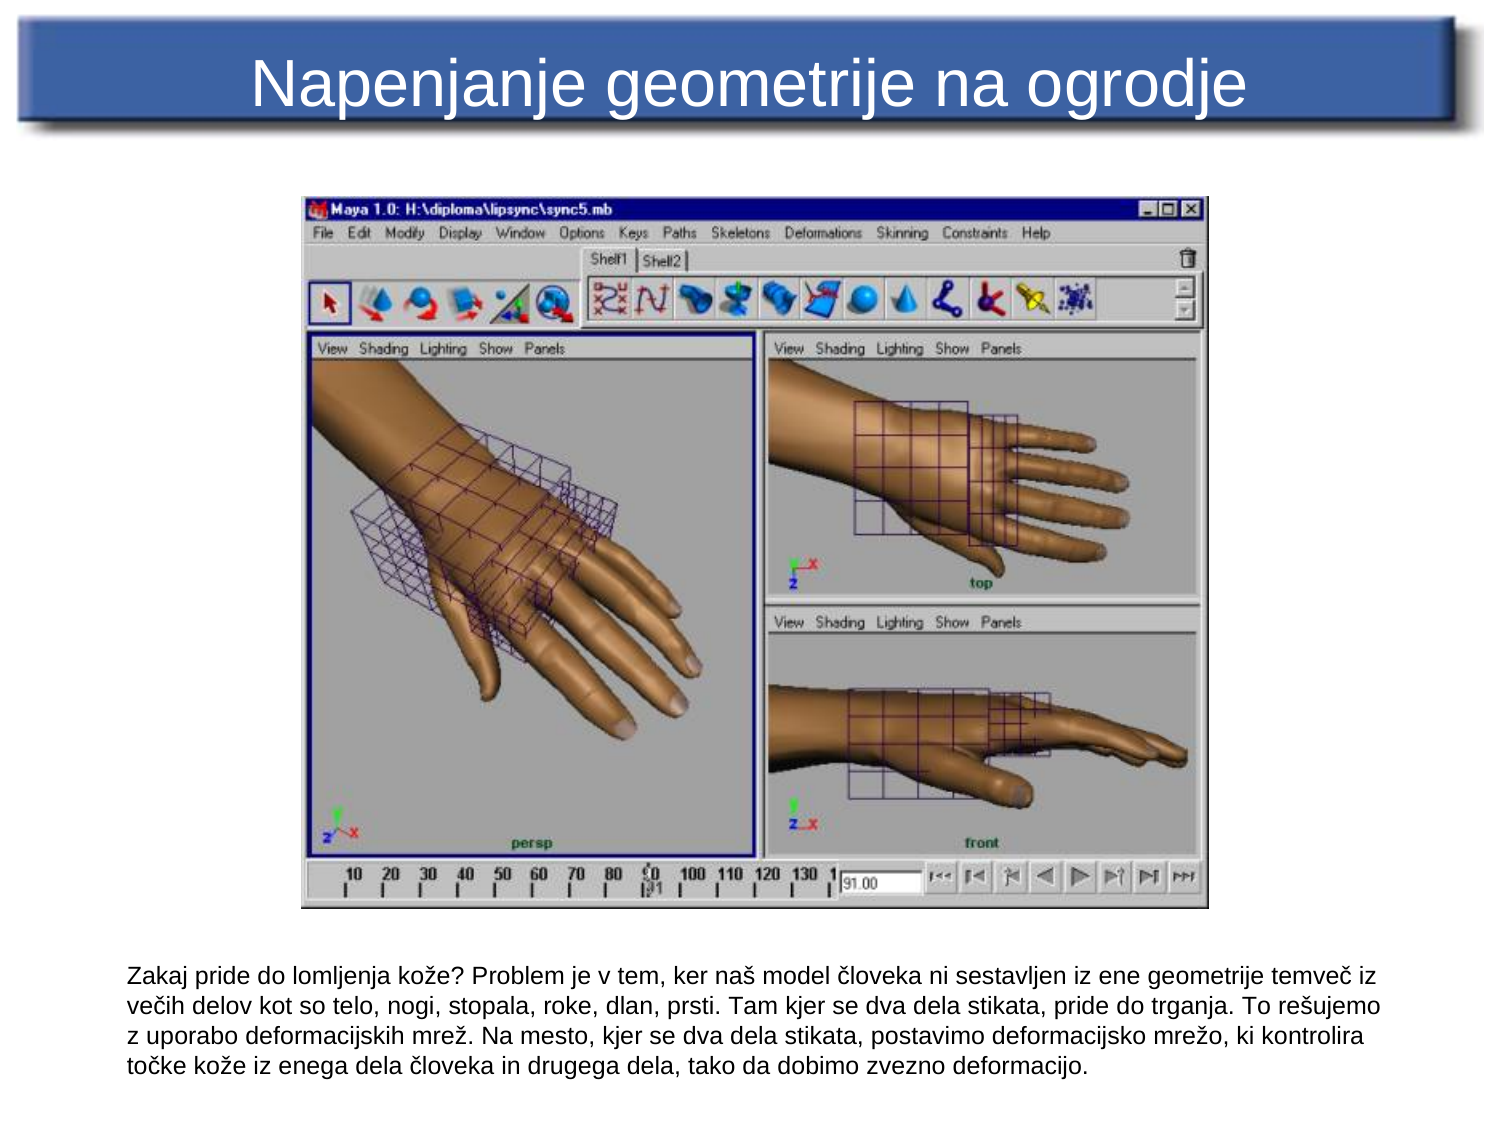

# Napenjanje geometrije na ogrodje
Zakaj pride do lomljenja kože? Problem je v tem, ker naš model človeka ni sestavljen iz ene geometrije temveč iz večih delov kot so telo, nogi, stopala, roke, dlan, prsti. Tam kjer se dva dela stikata, pride do trganja. To rešujemo z uporabo deformacijskih mrež. Na mesto, kjer se dva dela stikata, postavimo deformacijsko mrežo, ki kontrolira točke kože iz enega dela človeka in drugega dela, tako da dobimo zvezno deformacijo.